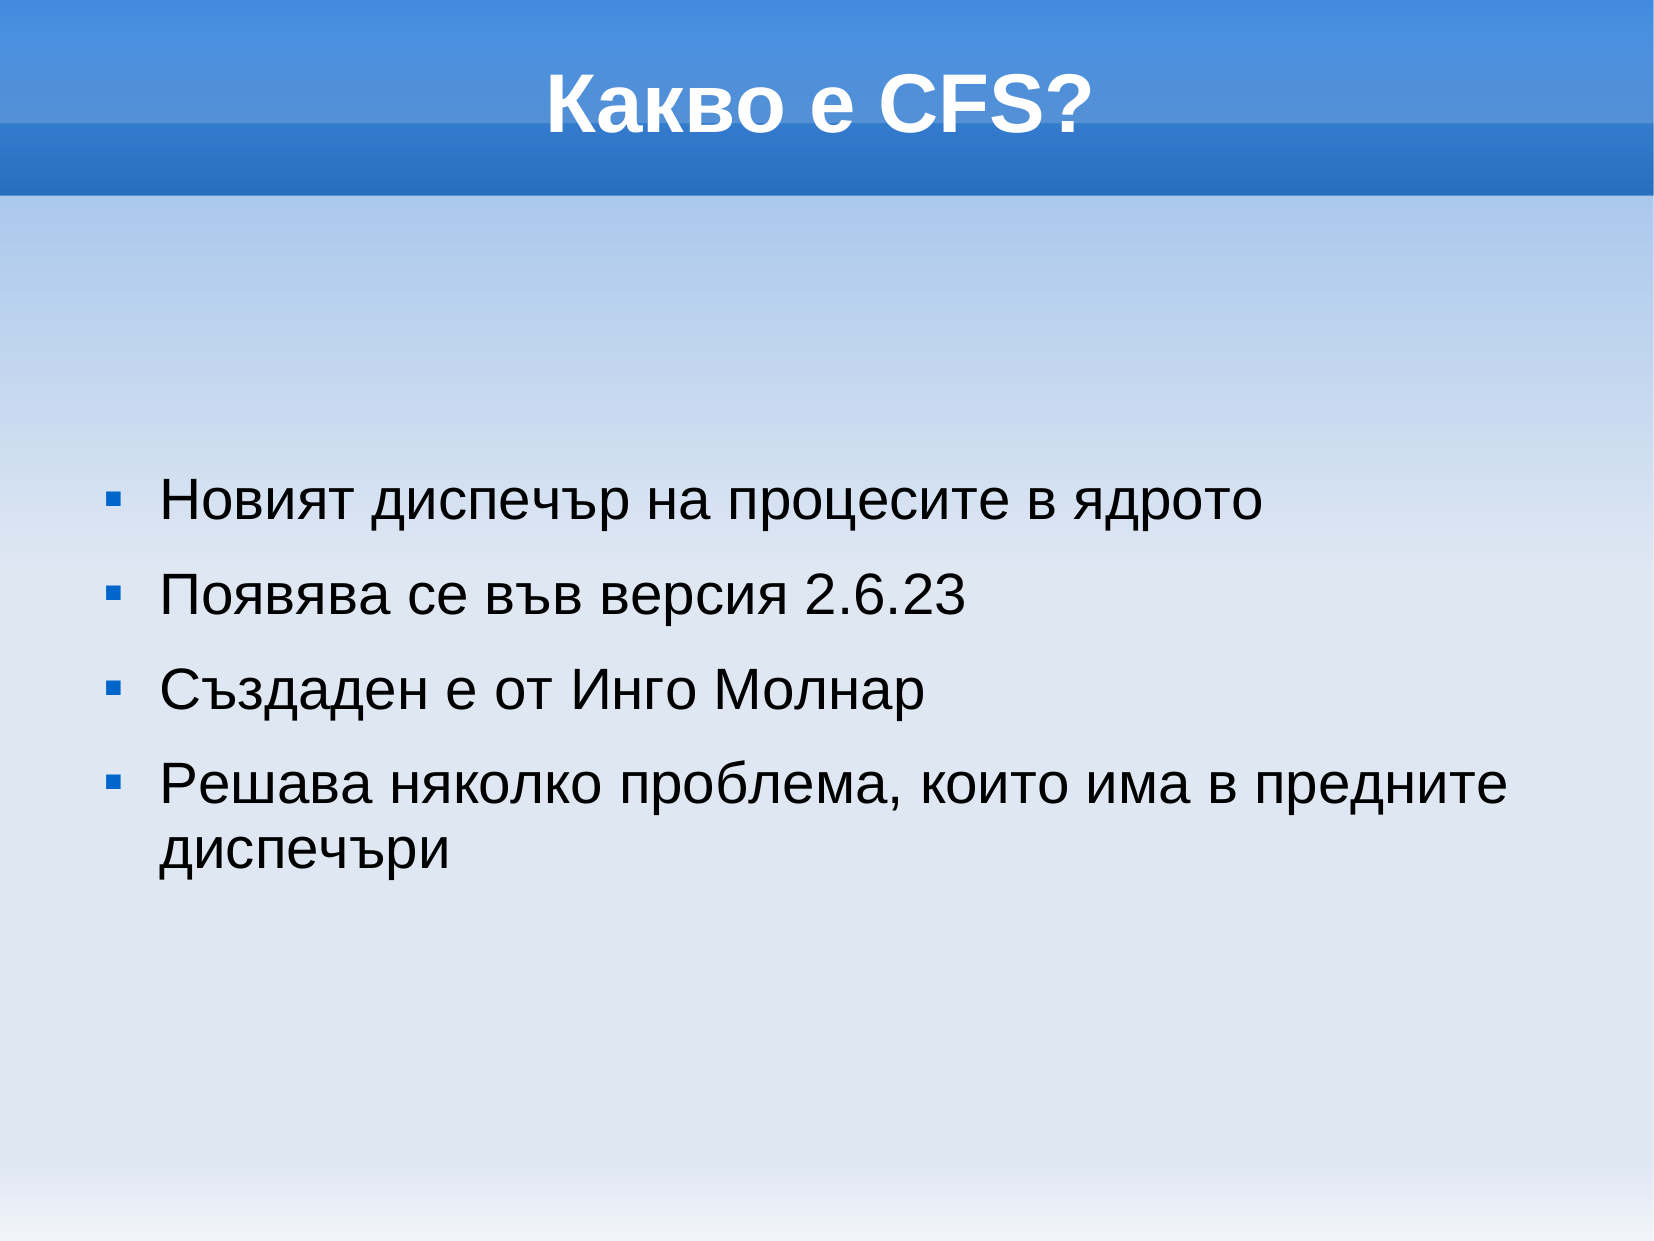

# Какво е CFS?
Новият диспечър на процесите в ядрото
Появява се във версия 2.6.23
Създаден е от Инго Молнар
Решава няколко проблема, които има в предните диспечъри